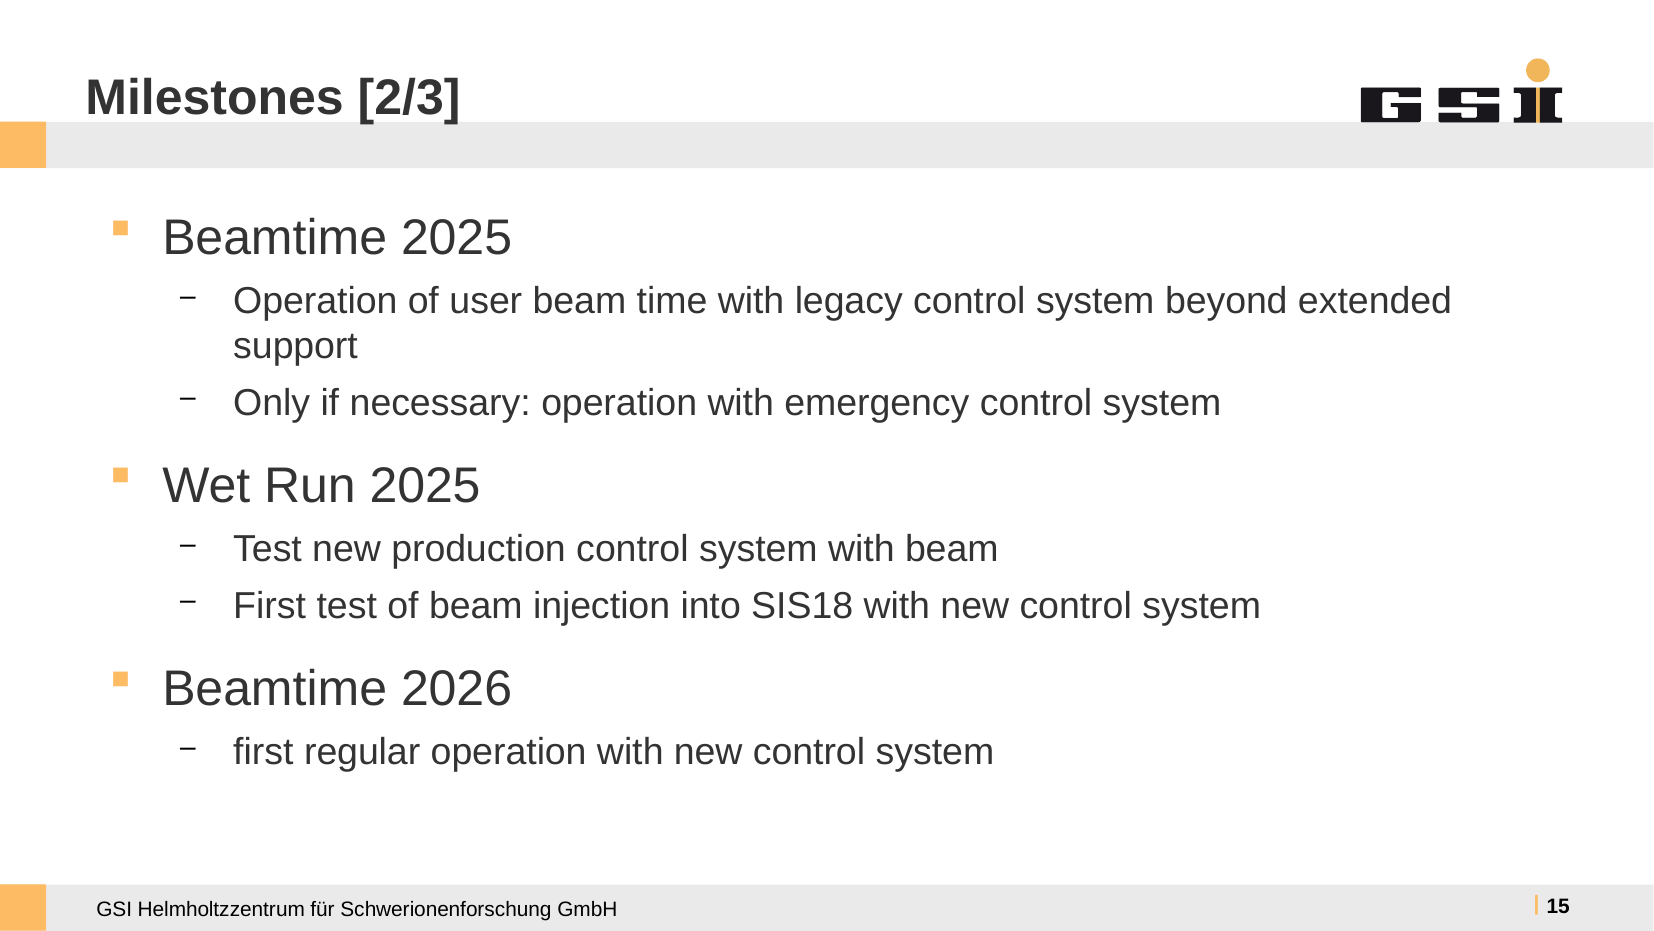

Milestones [2/3]
# Beamtime 2025
Operation of user beam time with legacy control system beyond extended support
Only if necessary: operation with emergency control system
Wet Run 2025
Test new production control system with beam
First test of beam injection into SIS18 with new control system
Beamtime 2026
first regular operation with new control system